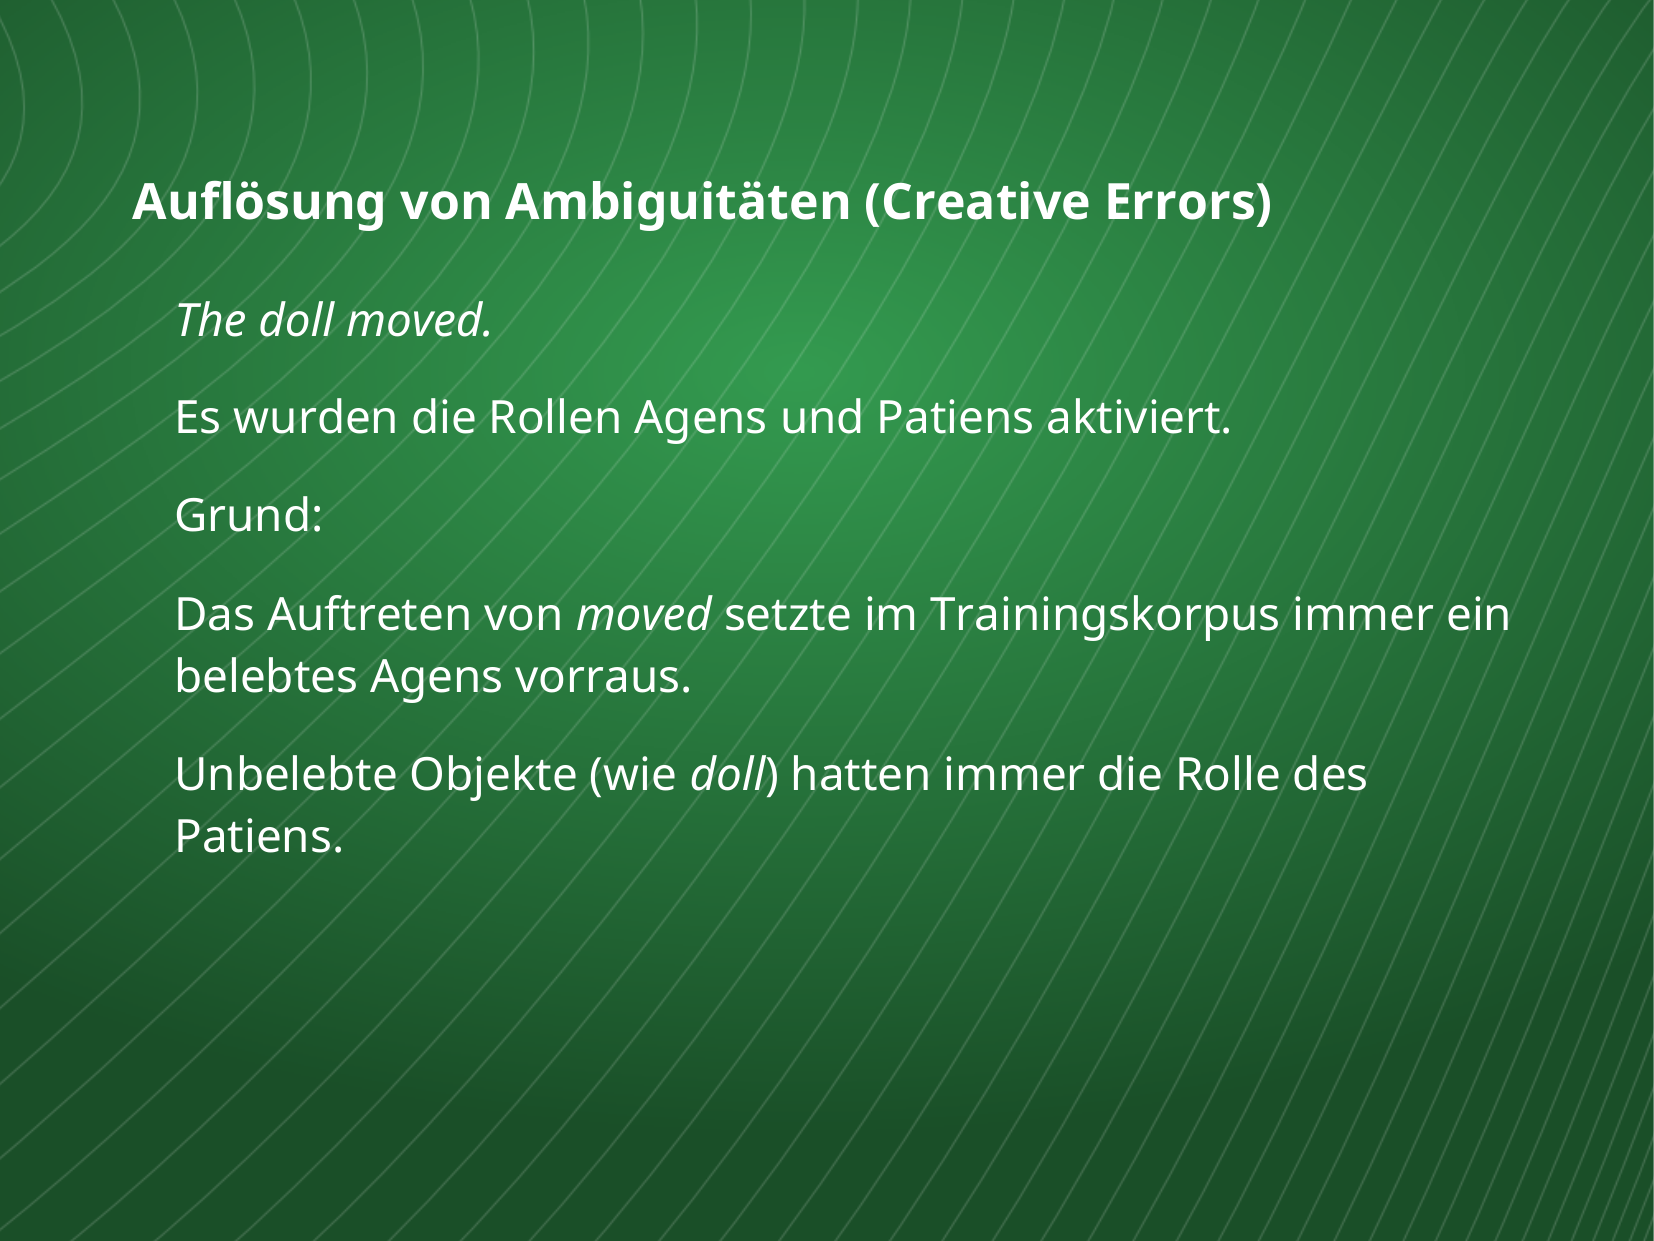

Auflösung von Ambiguitäten (Creative Errors)
The doll moved.
Es wurden die Rollen Agens und Patiens aktiviert.
Grund:
Das Auftreten von moved setzte im Trainingskorpus immer ein belebtes Agens vorraus.
Unbelebte Objekte (wie doll) hatten immer die Rolle des Patiens.